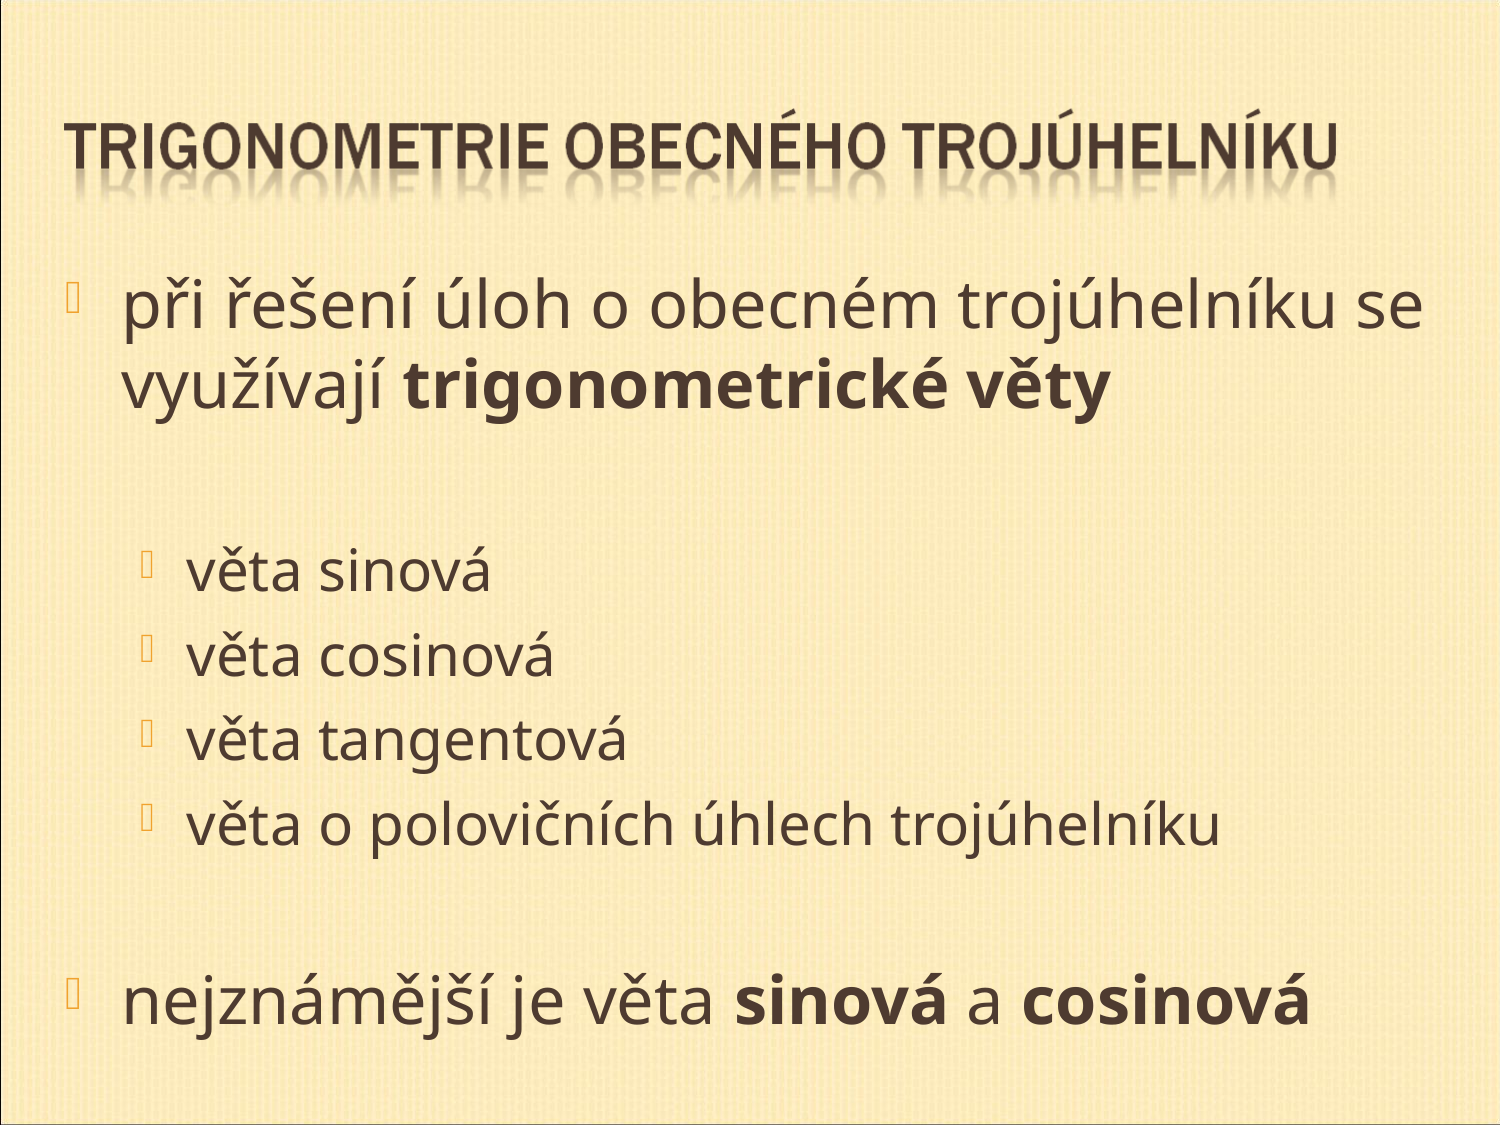

# při řešení úloh o obecném trojúhelníku se využívají trigonometrické věty
věta sinová
věta cosinová
věta tangentová
věta o polovičních úhlech trojúhelníku
nejznámější je věta sinová a cosinová